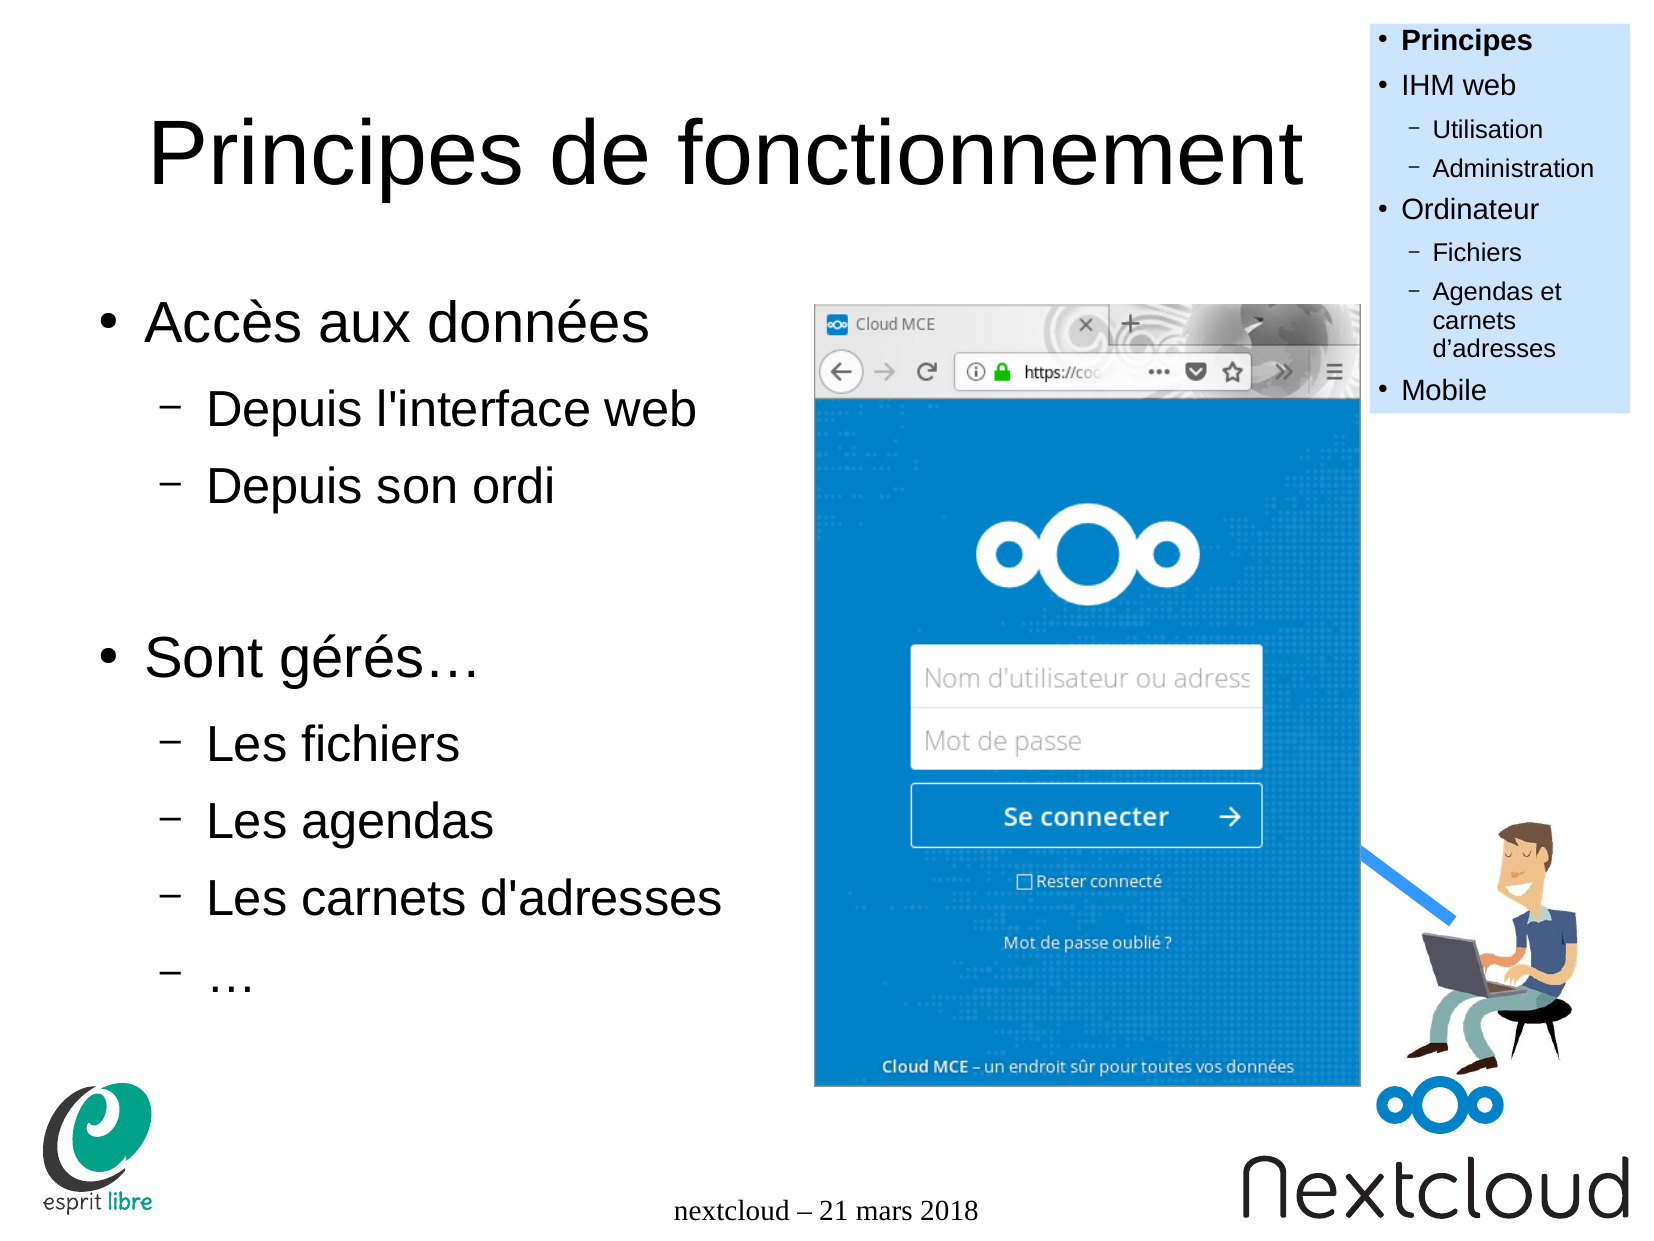

# Principes
IHM web
Utilisation
Administration
Ordinateur
Fichiers
Agendas et carnets d’adresses
Mobile
Principes de fonctionnement
Accès aux données
Depuis l'interface web
Depuis son ordi
Sont gérés…
Les fichiers
Les agendas
Les carnets d'adresses
…